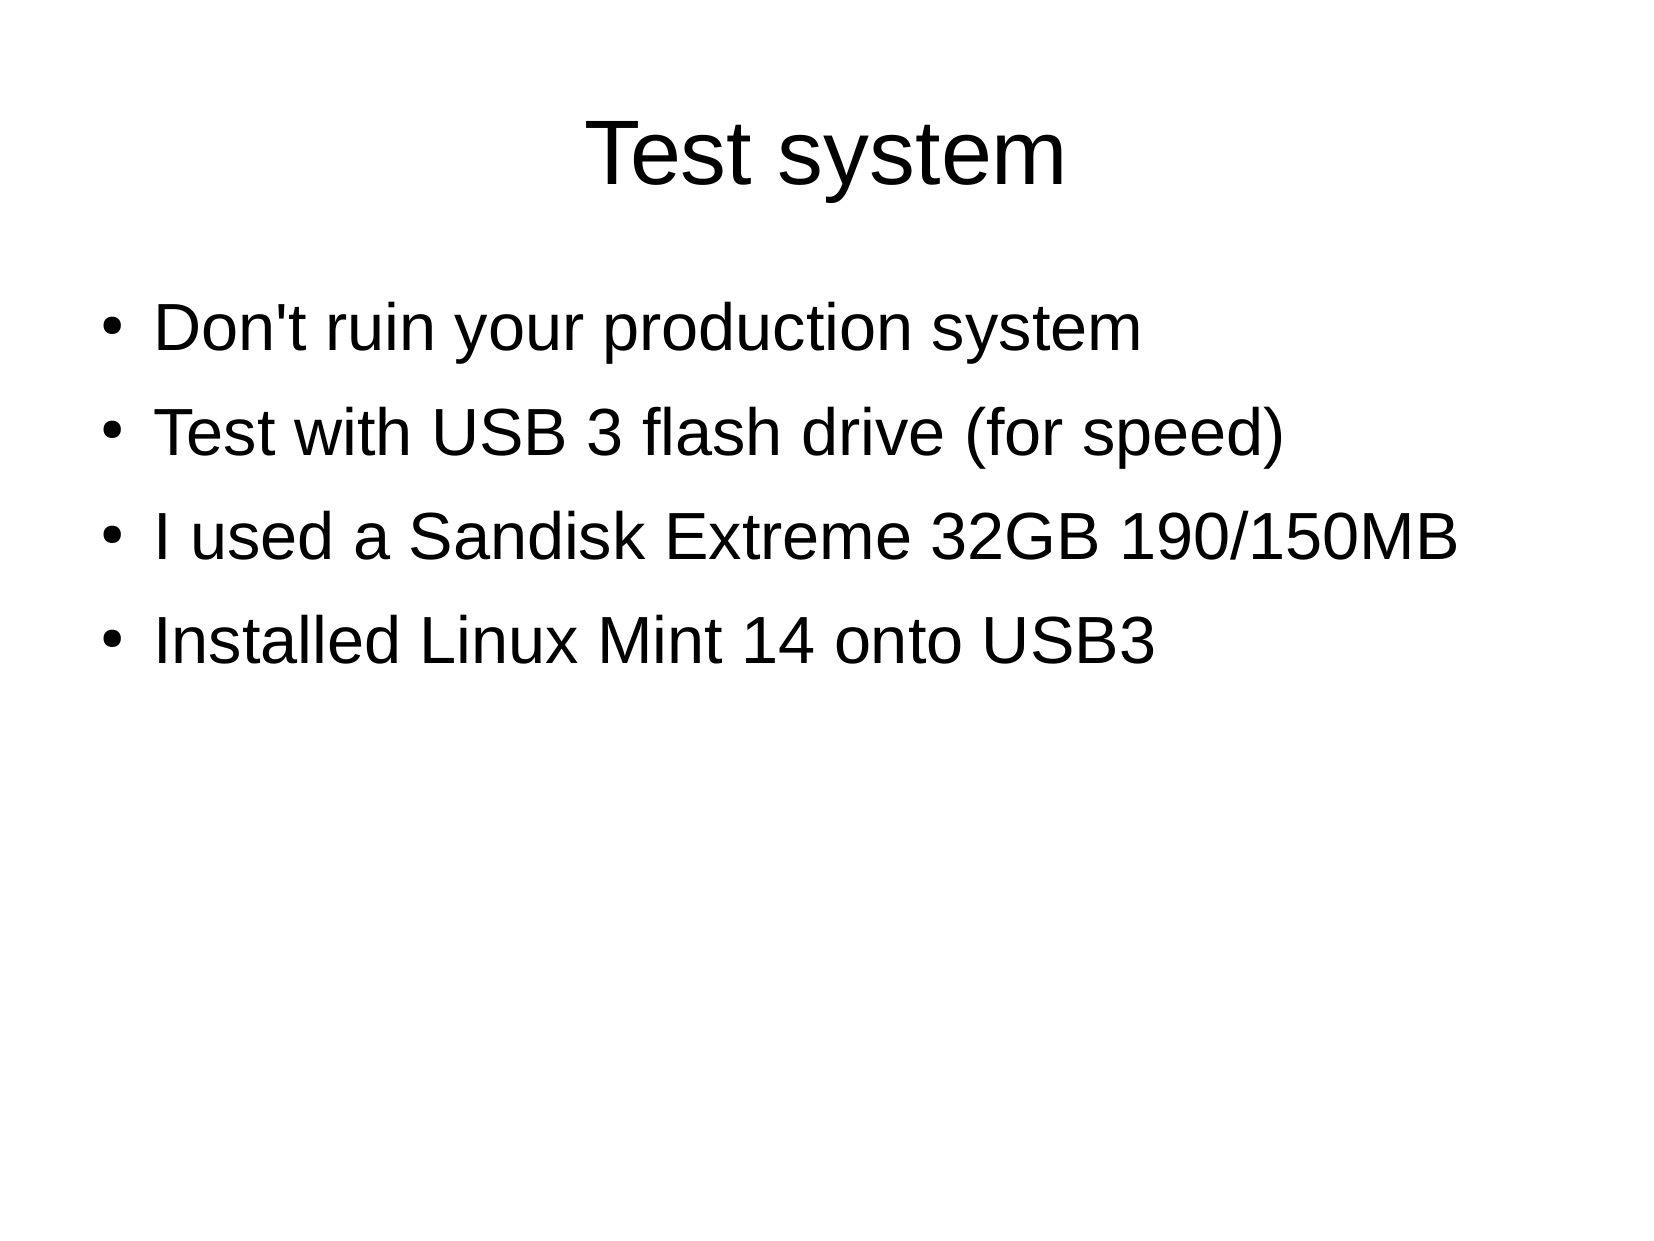

# Test system
Don't ruin your production system
Test with USB 3 flash drive (for speed)
I used a Sandisk Extreme 32GB 190/150MB
Installed Linux Mint 14 onto USB3